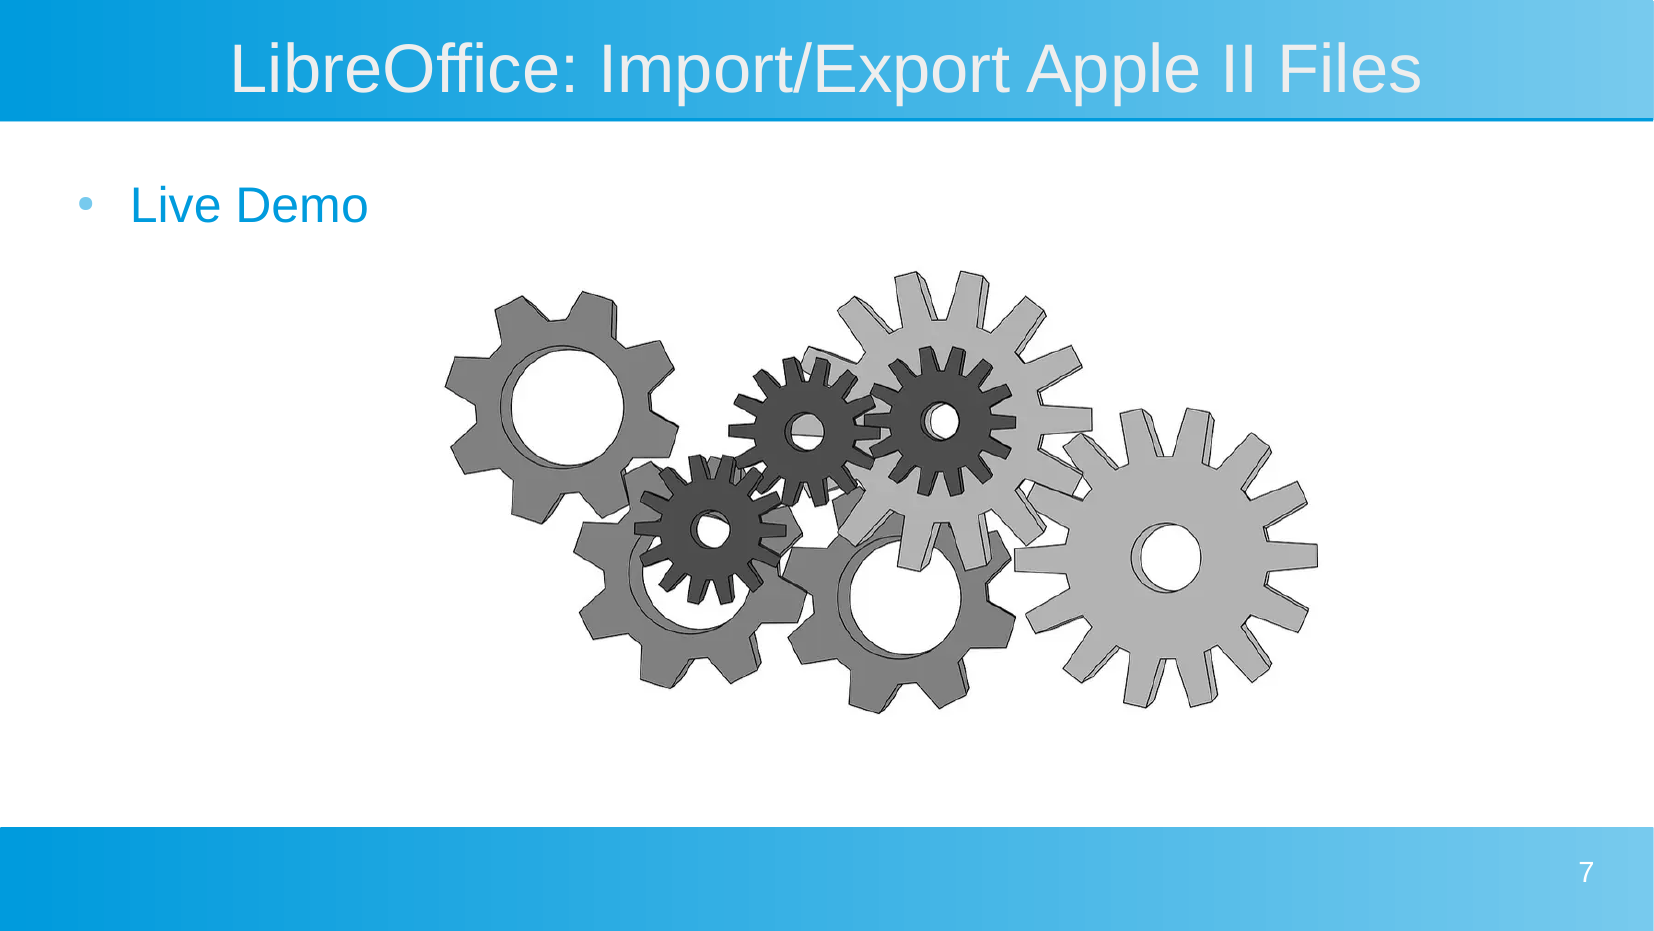

# LibreOffice: Import/Export Apple II Files
Live Demo
7